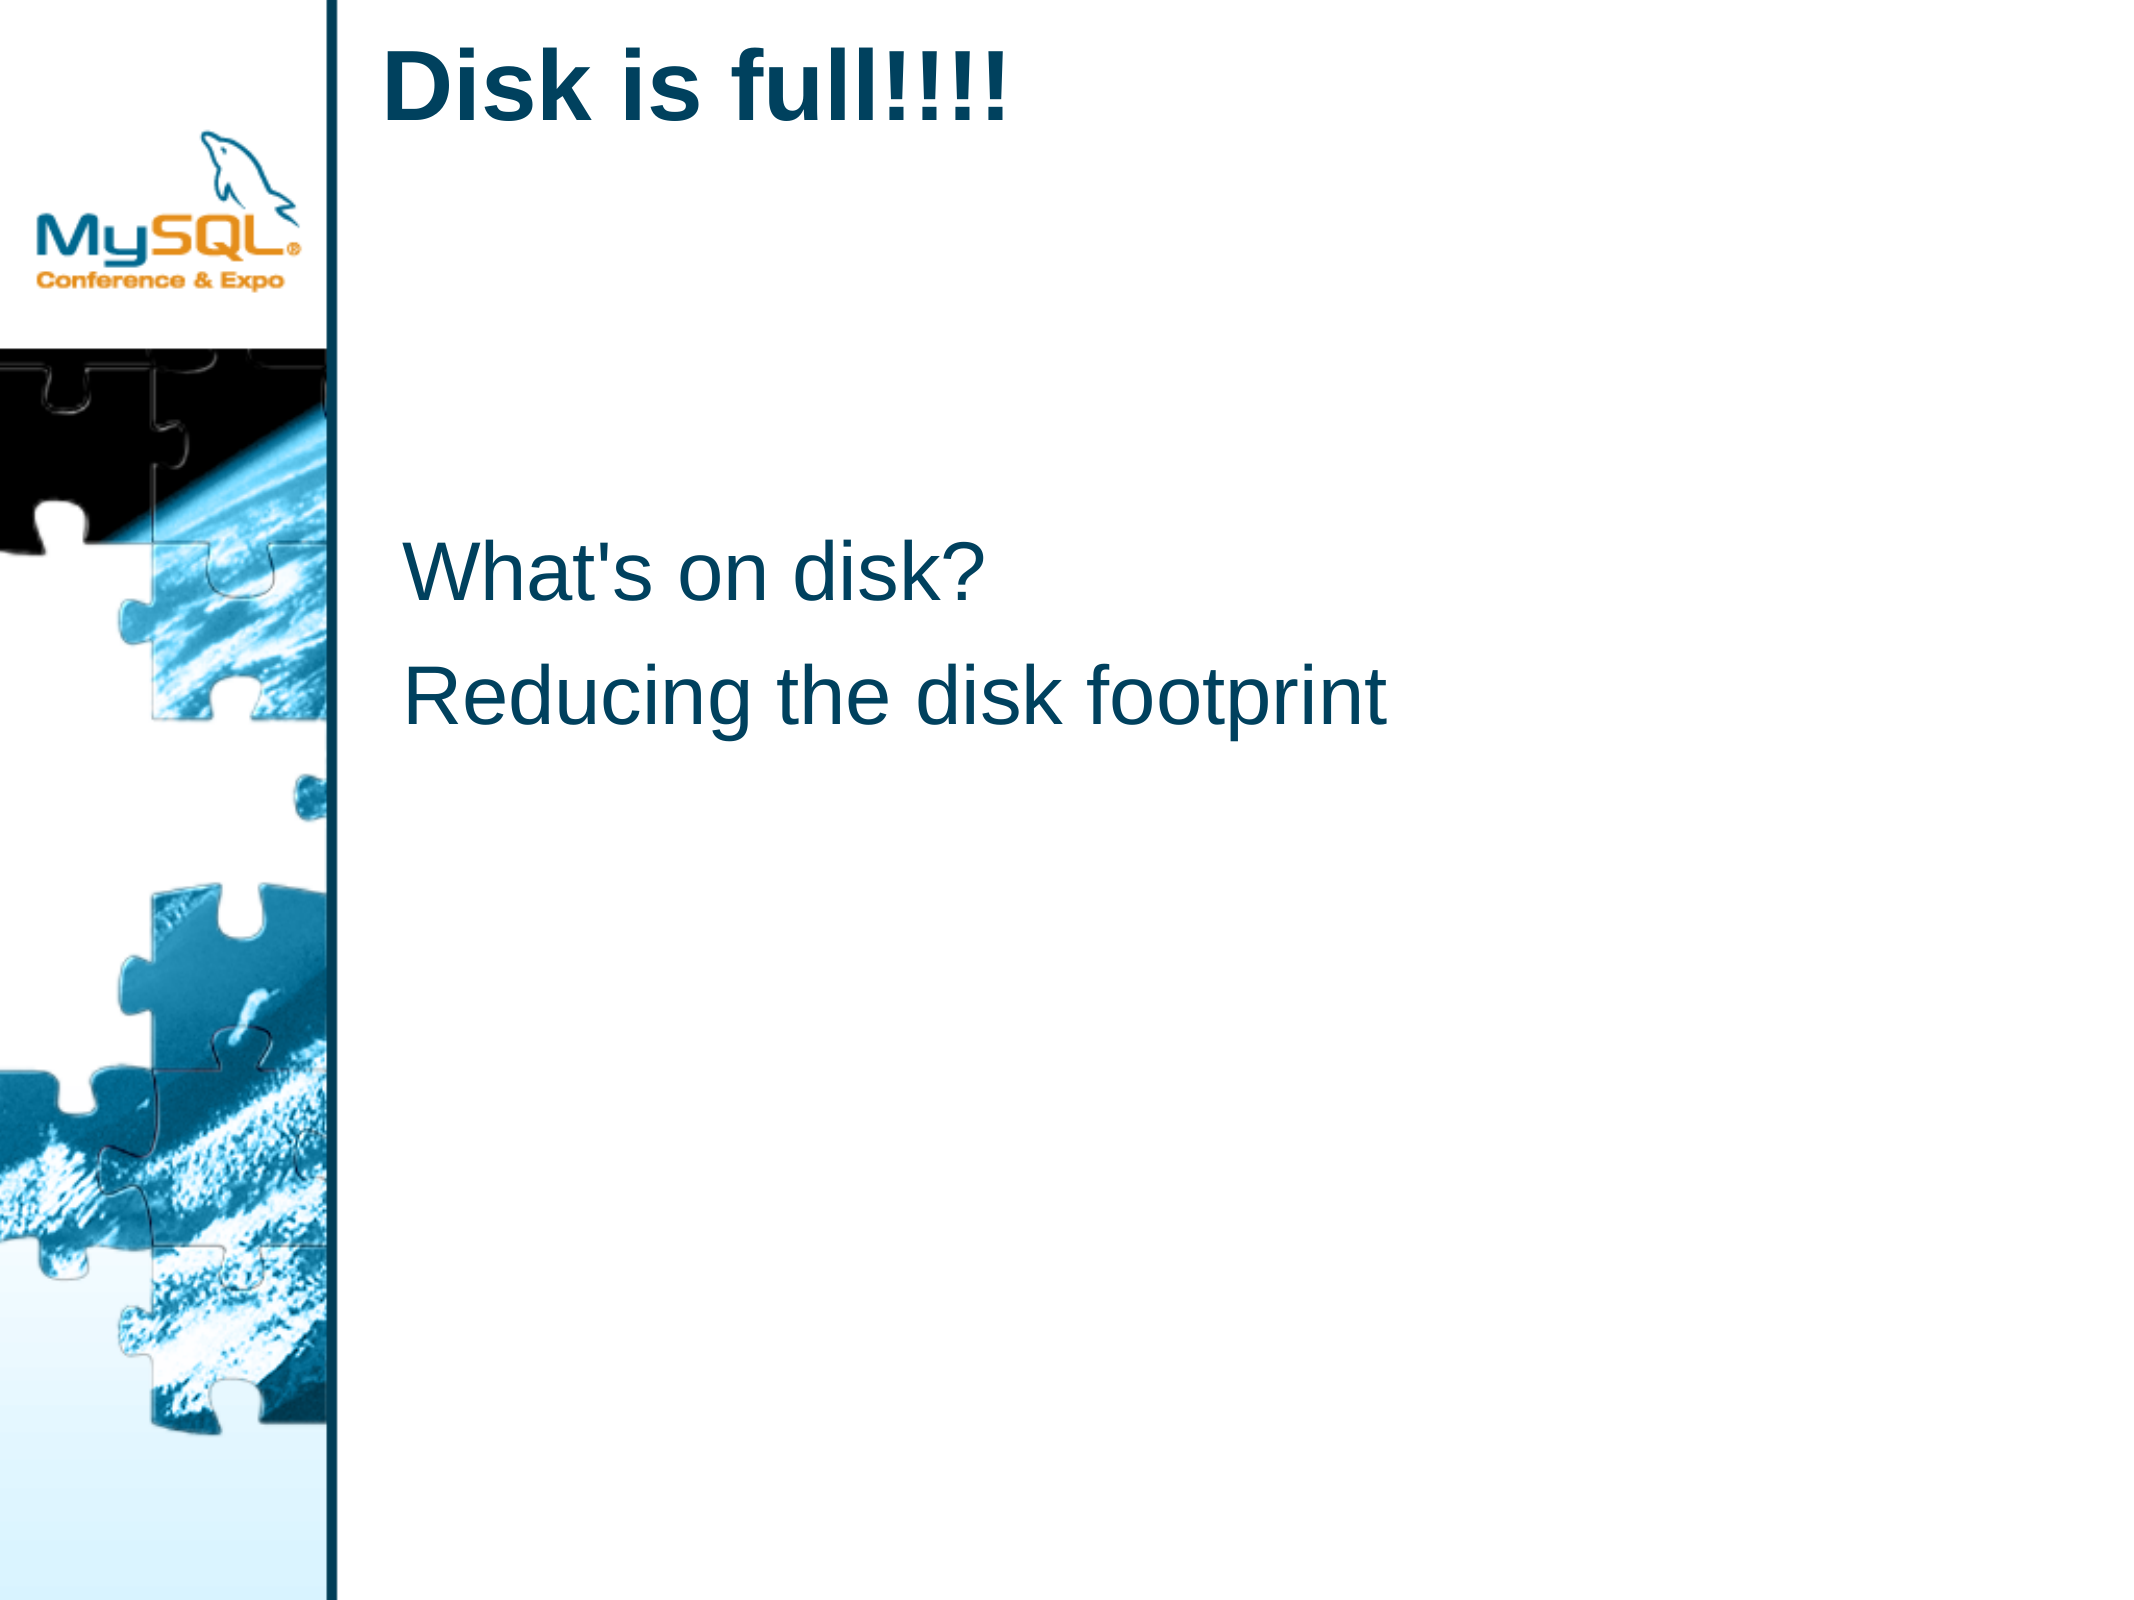

# Disk is full!!!!
What's on disk?
Reducing the disk footprint